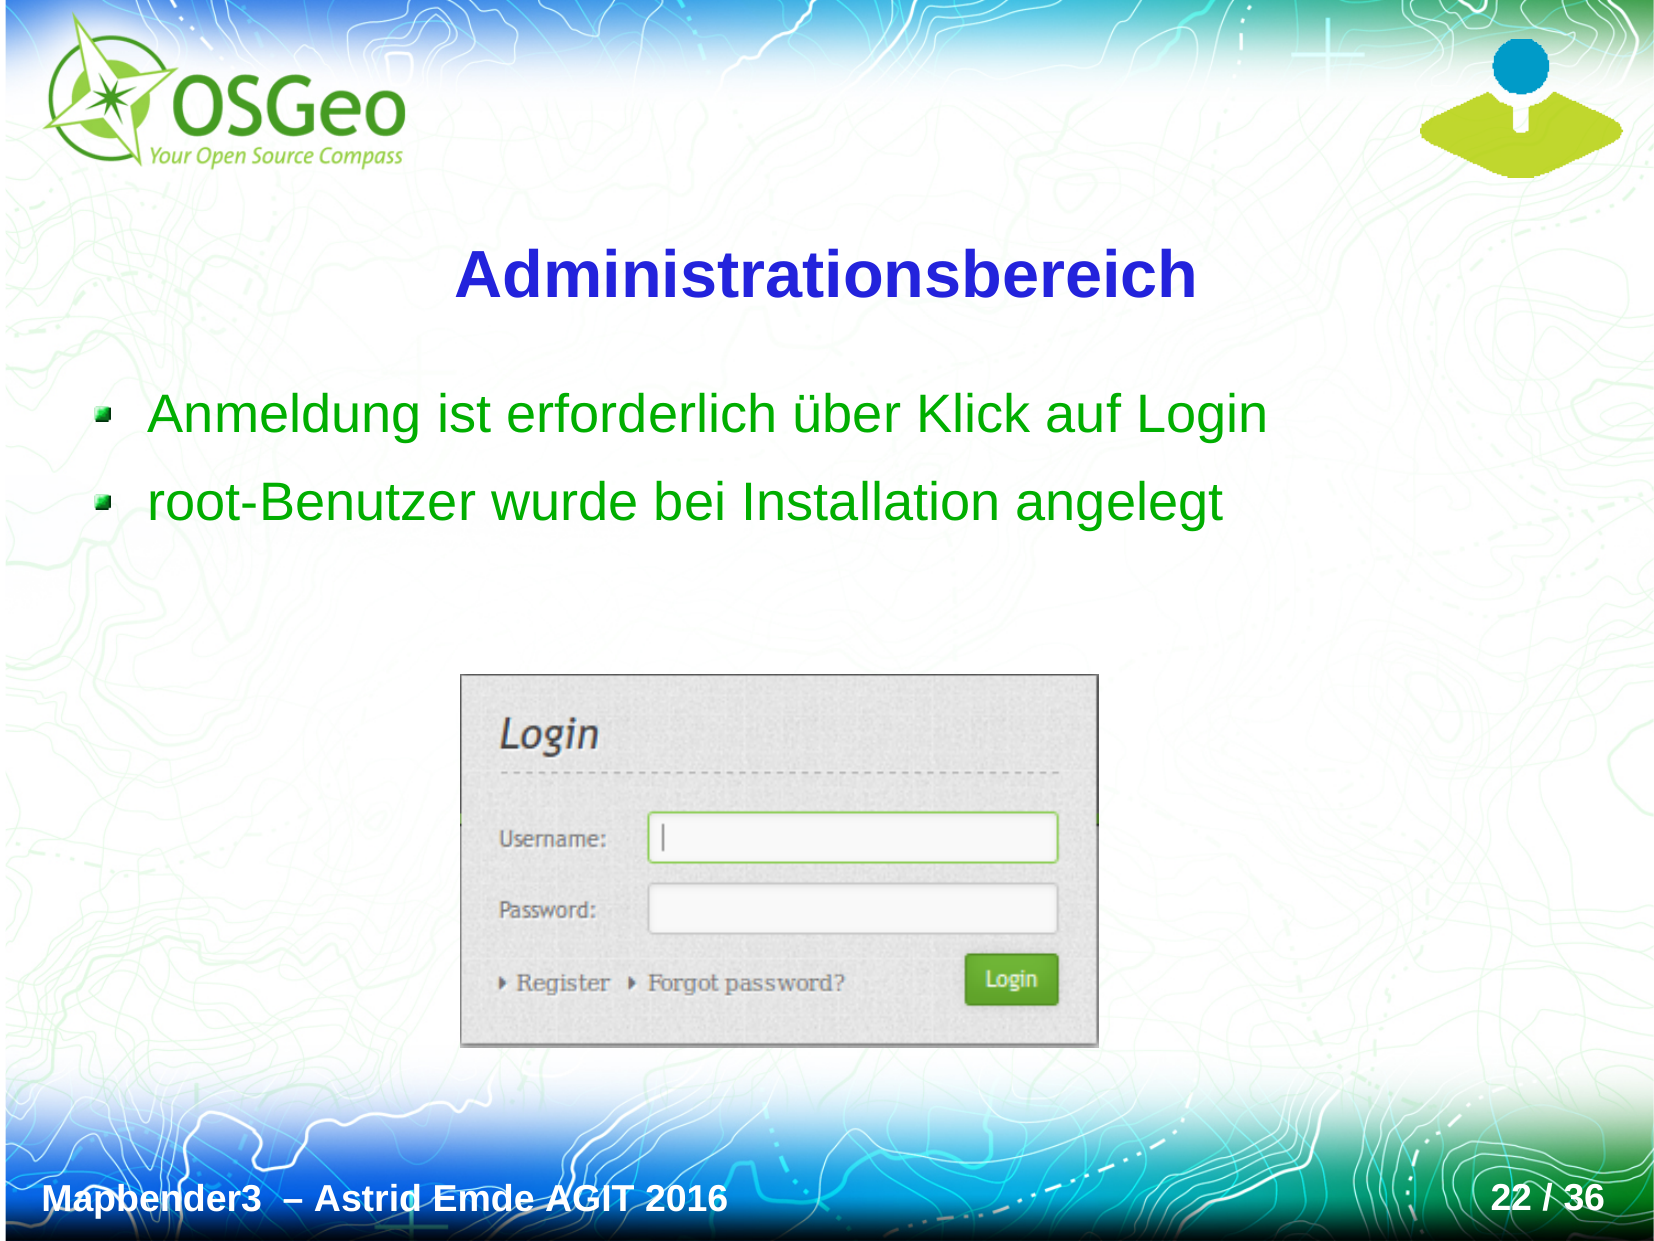

# Administrationsbereich
Anmeldung ist erforderlich über Klick auf Login
root-Benutzer wurde bei Installation angelegt